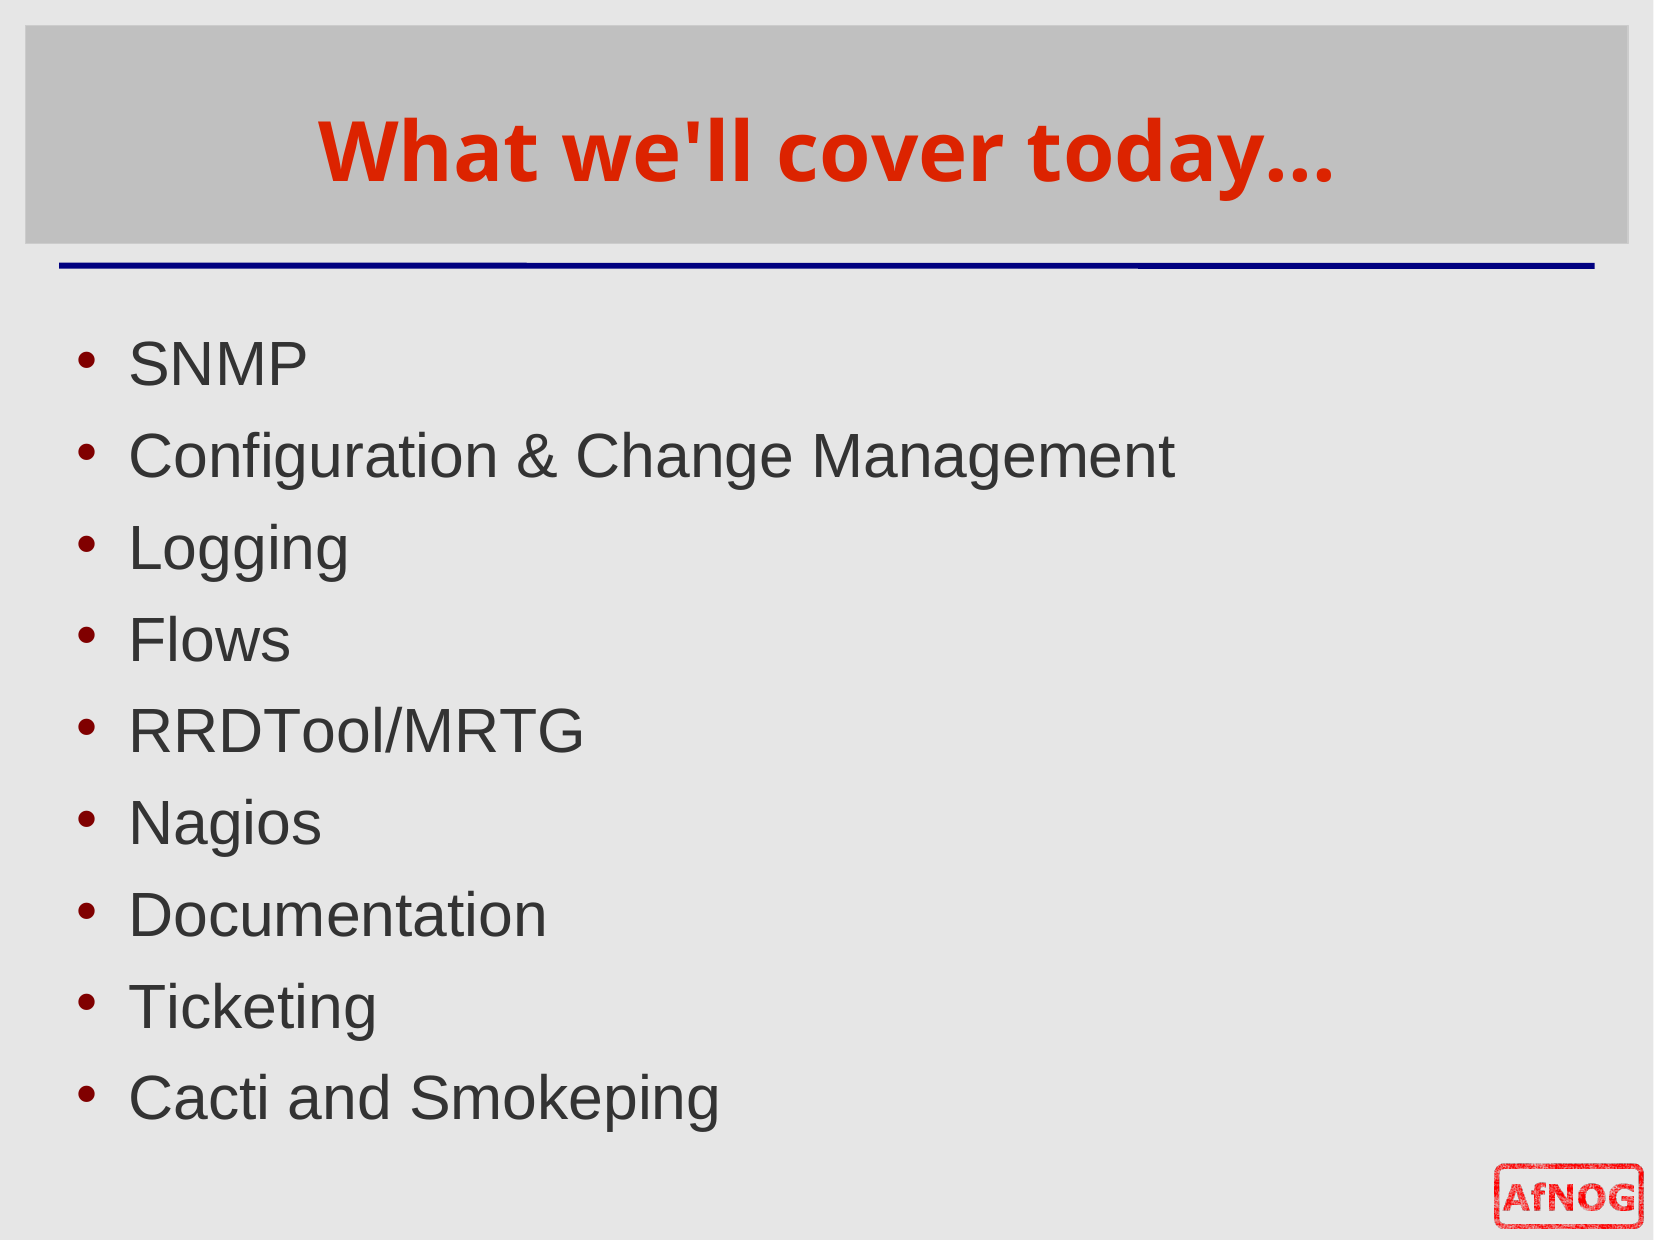

# What we'll cover today...
SNMP
Configuration & Change Management
Logging
Flows
RRDTool/MRTG
Nagios
Documentation
Ticketing
Cacti and Smokeping